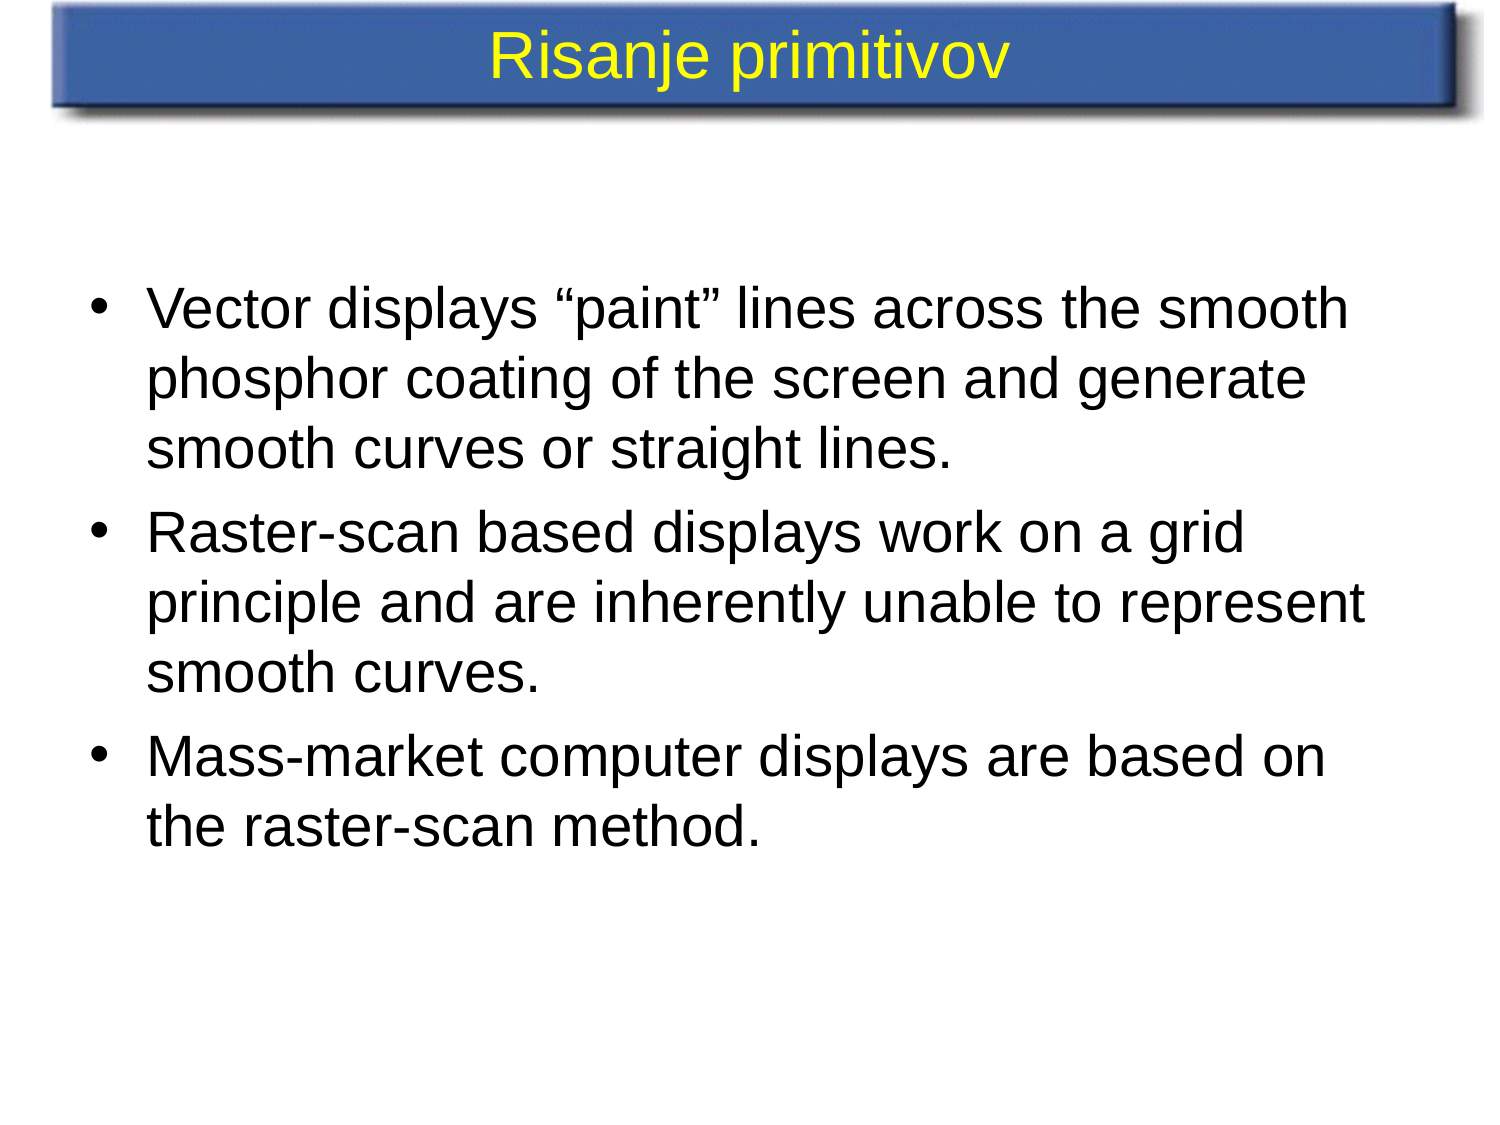

# Risanje primitivov
Vector displays “paint” lines across the smooth phosphor coating of the screen and generate smooth curves or straight lines.
Raster-scan based displays work on a grid principle and are inherently unable to represent smooth curves.
Mass-market computer displays are based on the raster-scan method.